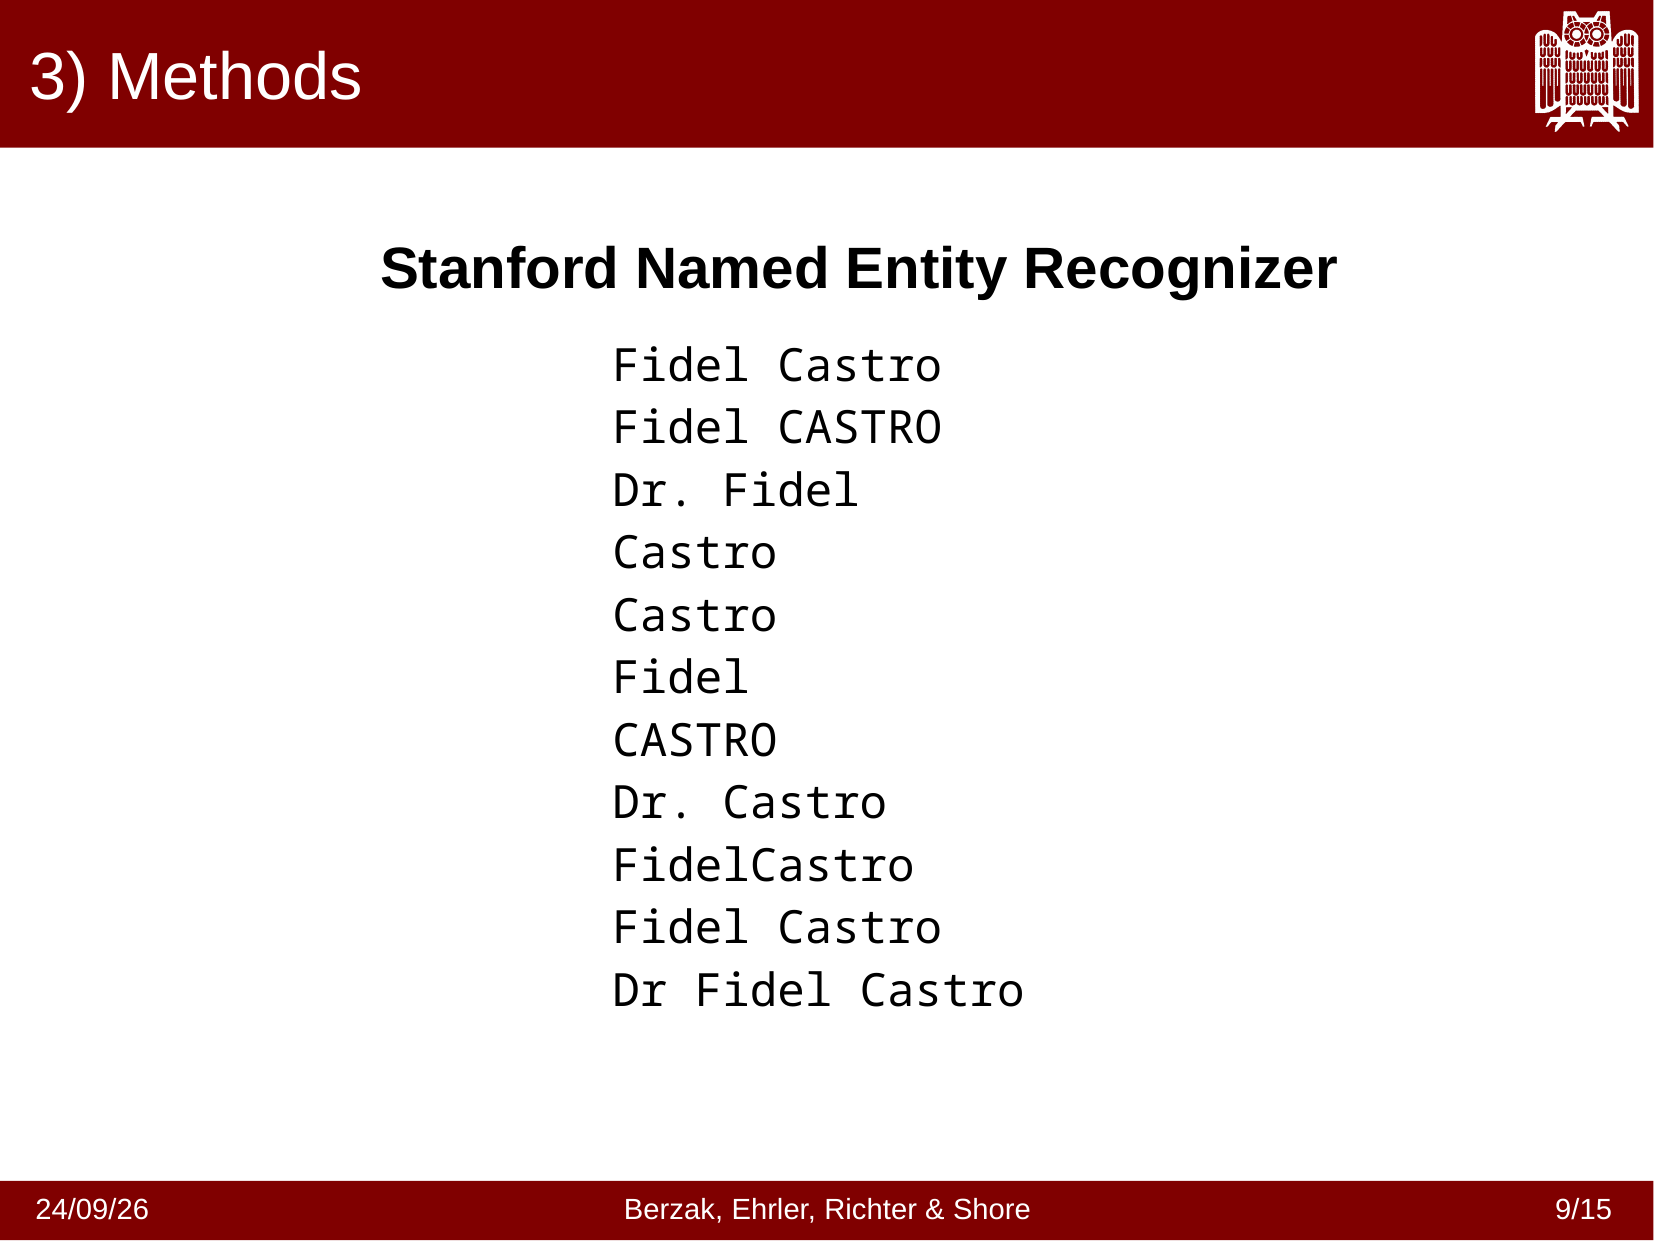

# 3) Methods
Stanford Named Entity Recognizer
Fidel Castro
Fidel CASTRO
Dr. Fidel Castro
Castro
Fidel
CASTRO
Dr. Castro
FidelCastro
Fidel Castro
Dr Fidel Castro
Berzak, Ehrler, Richter & Shore
9